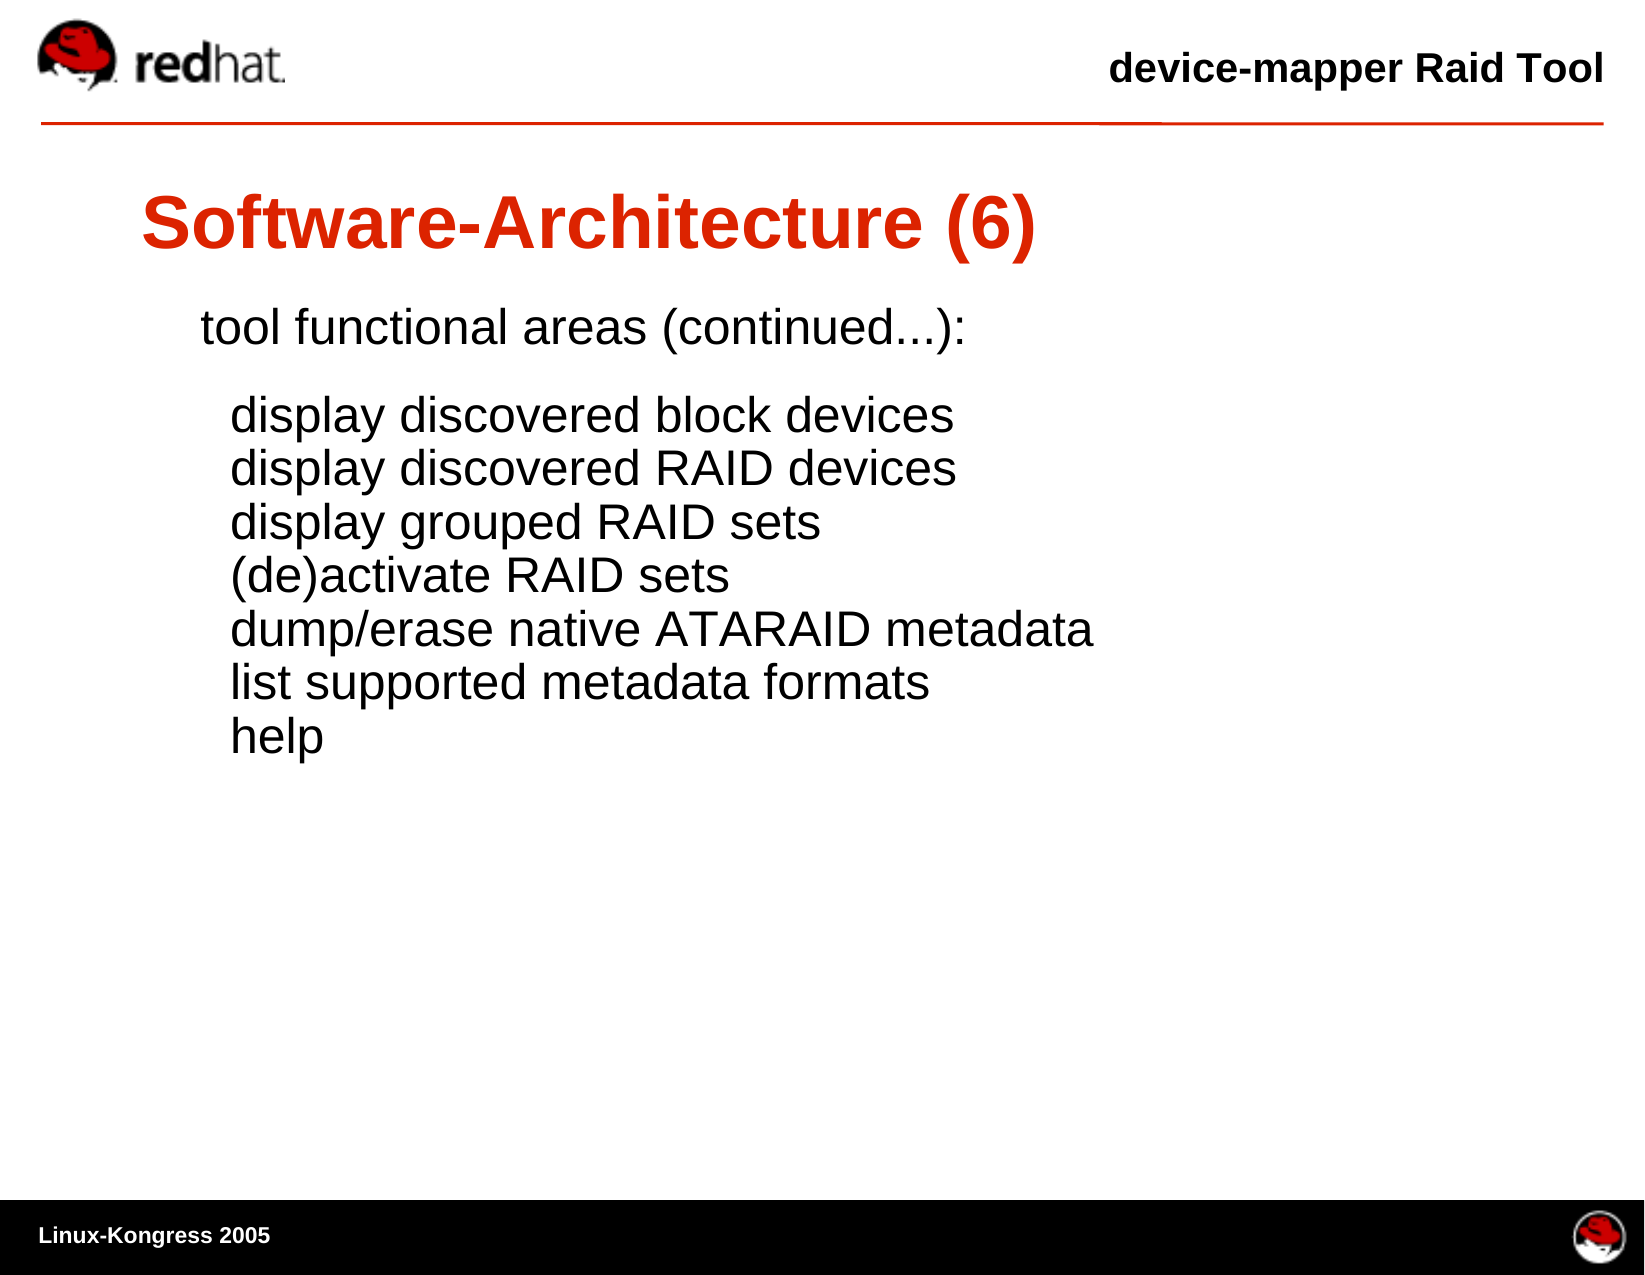

device-mapper Raid Tool
Software-Architecture (6)
 tool functional areas (continued...):
 display discovered block devices
 display discovered RAID devices
 display grouped RAID sets
 (de)activate RAID sets
 dump/erase native ATARAID metadata
 list supported metadata formats
 help
Linux-Kongress 2005